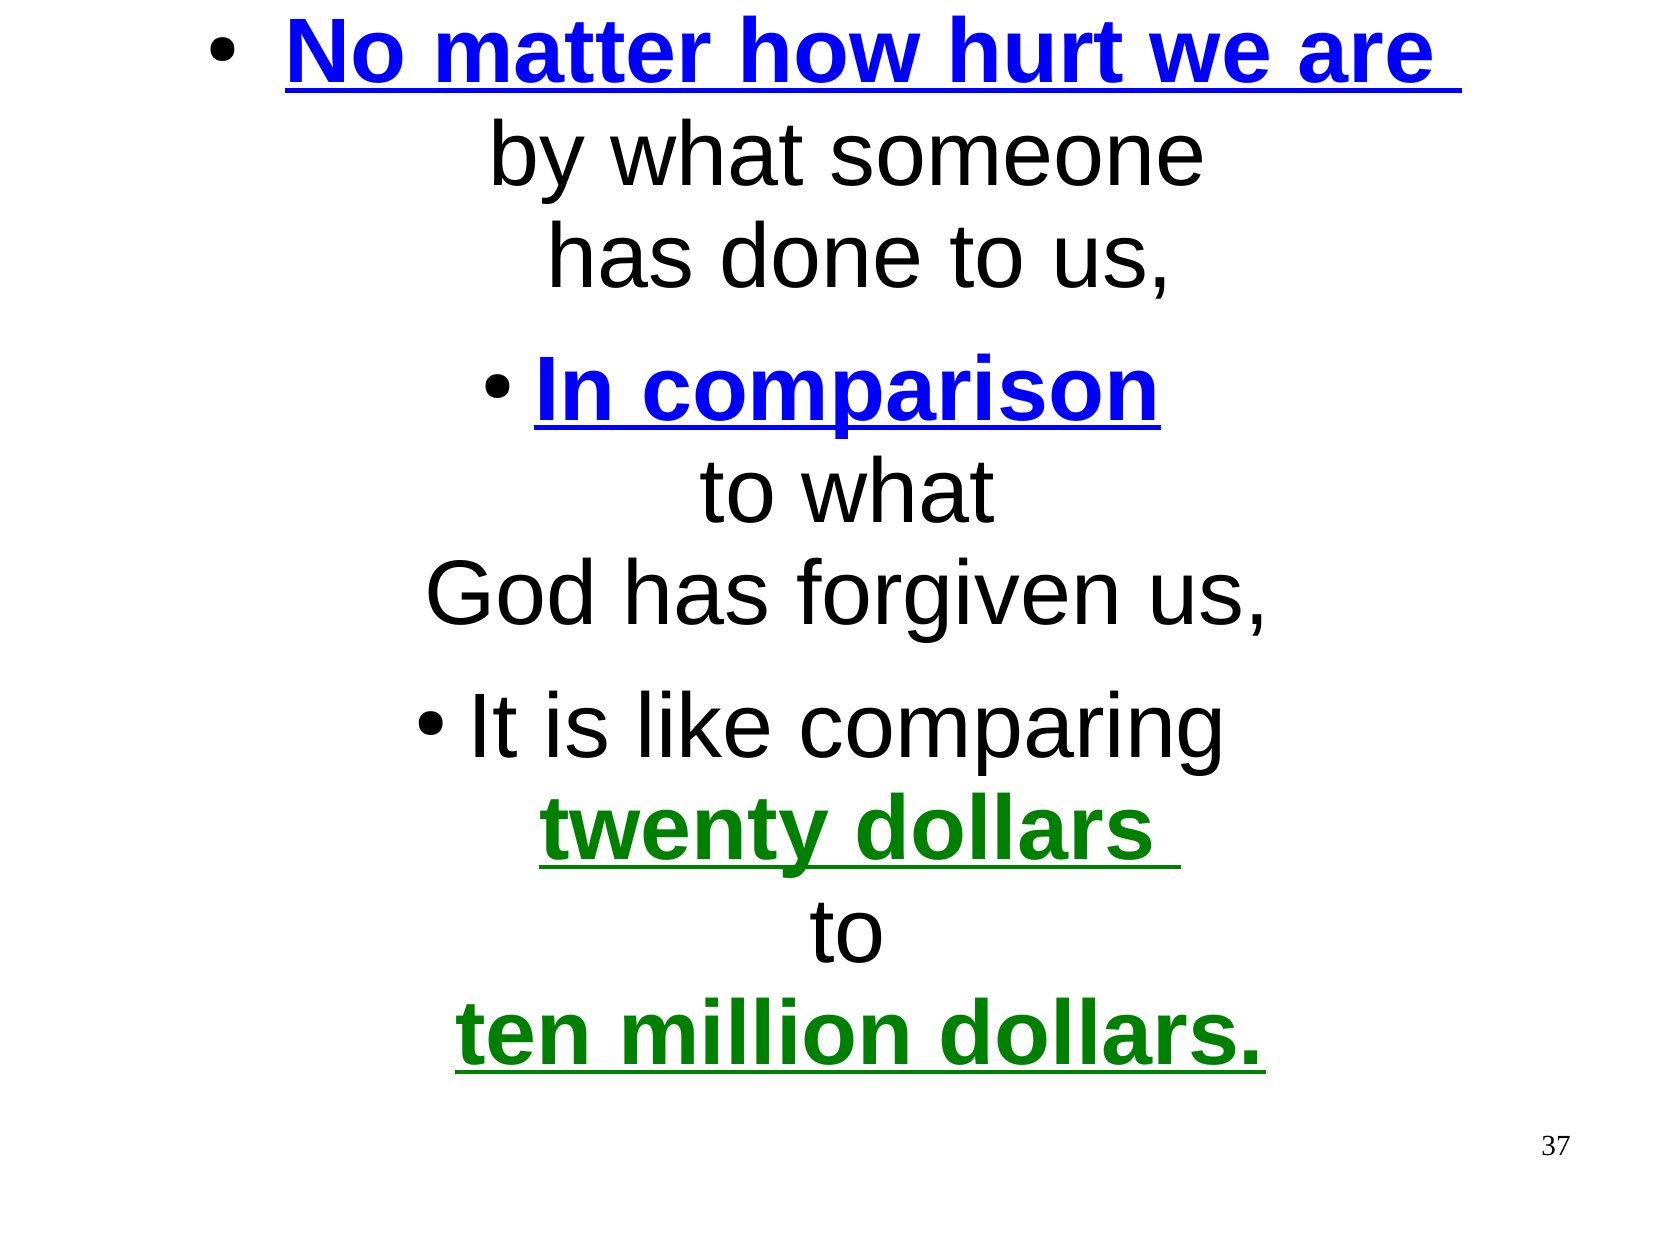

# No matter how hurt we are by what someone has done to us,
In comparison
to what
God has forgiven us,
It is like comparing
twenty dollars
to
ten million dollars.
37